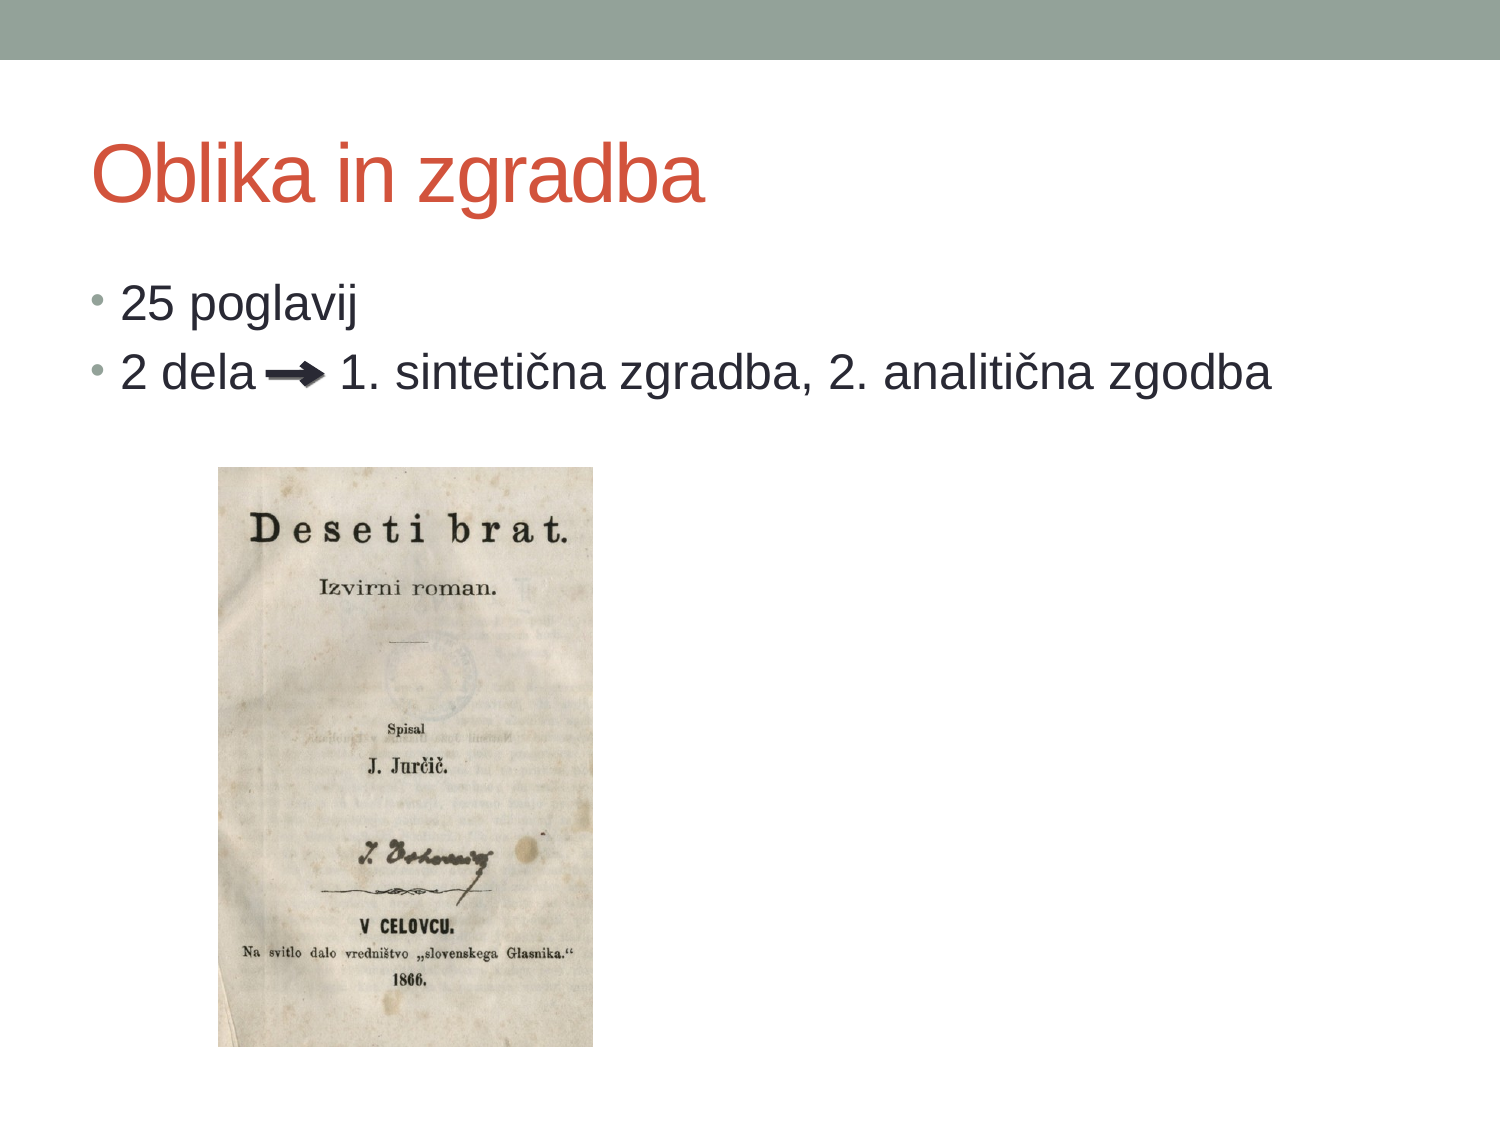

# Oblika in zgradba
25 poglavij
2 dela 1. sintetična zgradba, 2. analitična zgodba